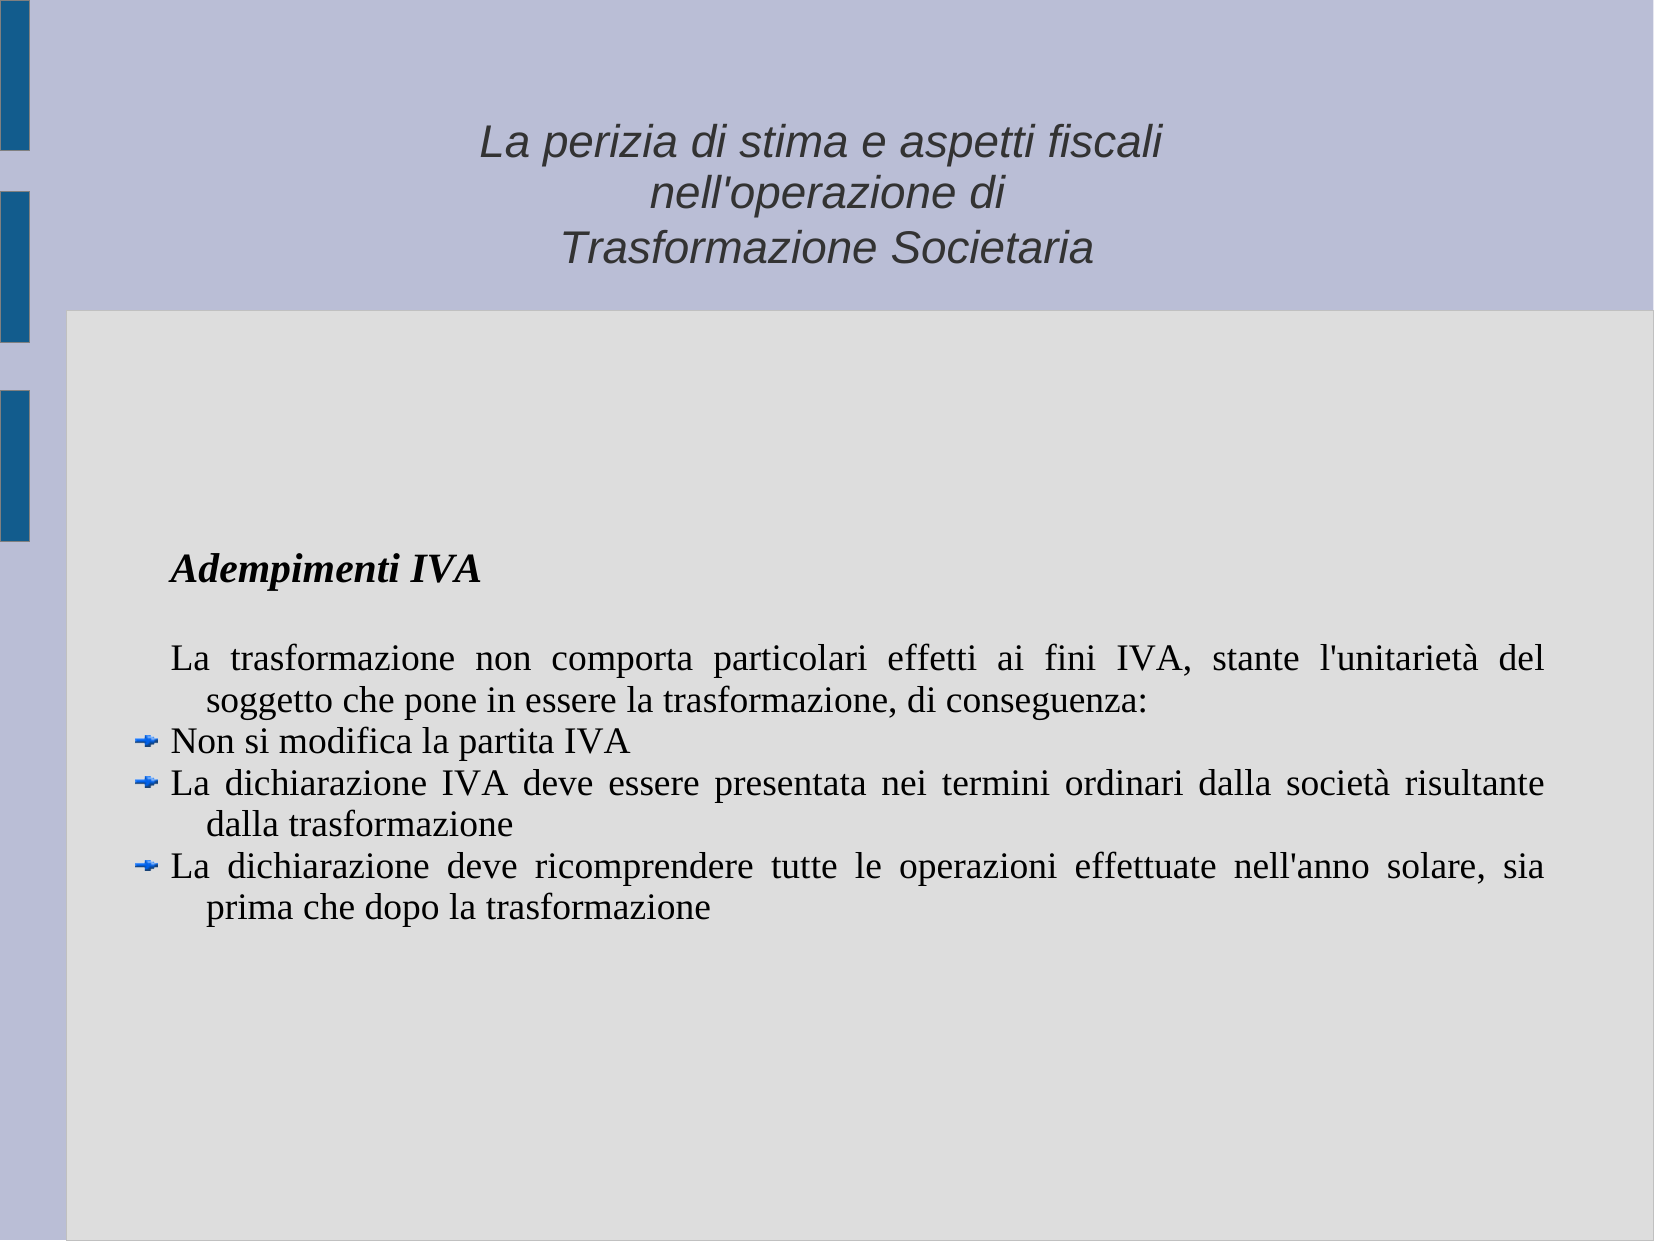

# La perizia di stima e aspetti fiscali nell'operazione di Trasformazione Societaria
Adempimenti IVA
La trasformazione non comporta particolari effetti ai fini IVA, stante l'unitarietà del soggetto che pone in essere la trasformazione, di conseguenza:
Non si modifica la partita IVA
La dichiarazione IVA deve essere presentata nei termini ordinari dalla società risultante dalla trasformazione
La dichiarazione deve ricomprendere tutte le operazioni effettuate nell'anno solare, sia prima che dopo la trasformazione